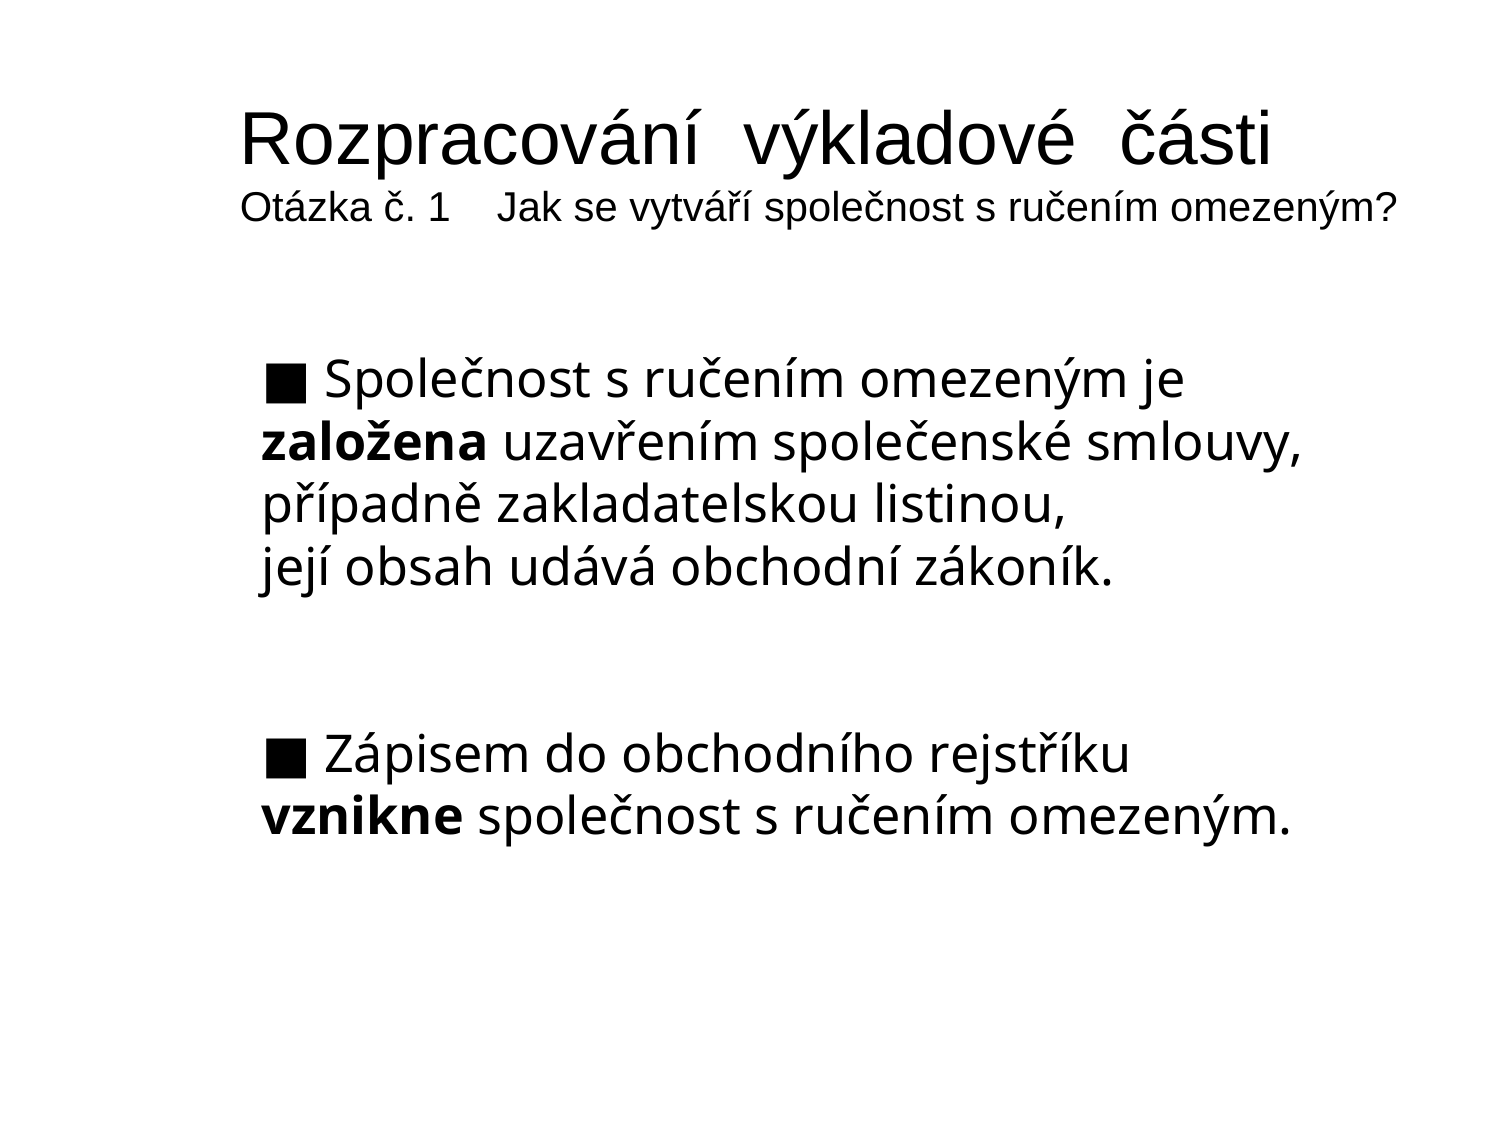

# Rozpracování výkladové části Otázka č. 1 Jak se vytváří společnost s ručením omezeným?
 ■ Společnost s ručením omezeným je
 založena uzavřením společenské smlouvy,
 případně zakladatelskou listinou,
 její obsah udává obchodní zákoník.
 ■ Zápisem do obchodního rejstříku
 vznikne společnost s ručením omezeným.